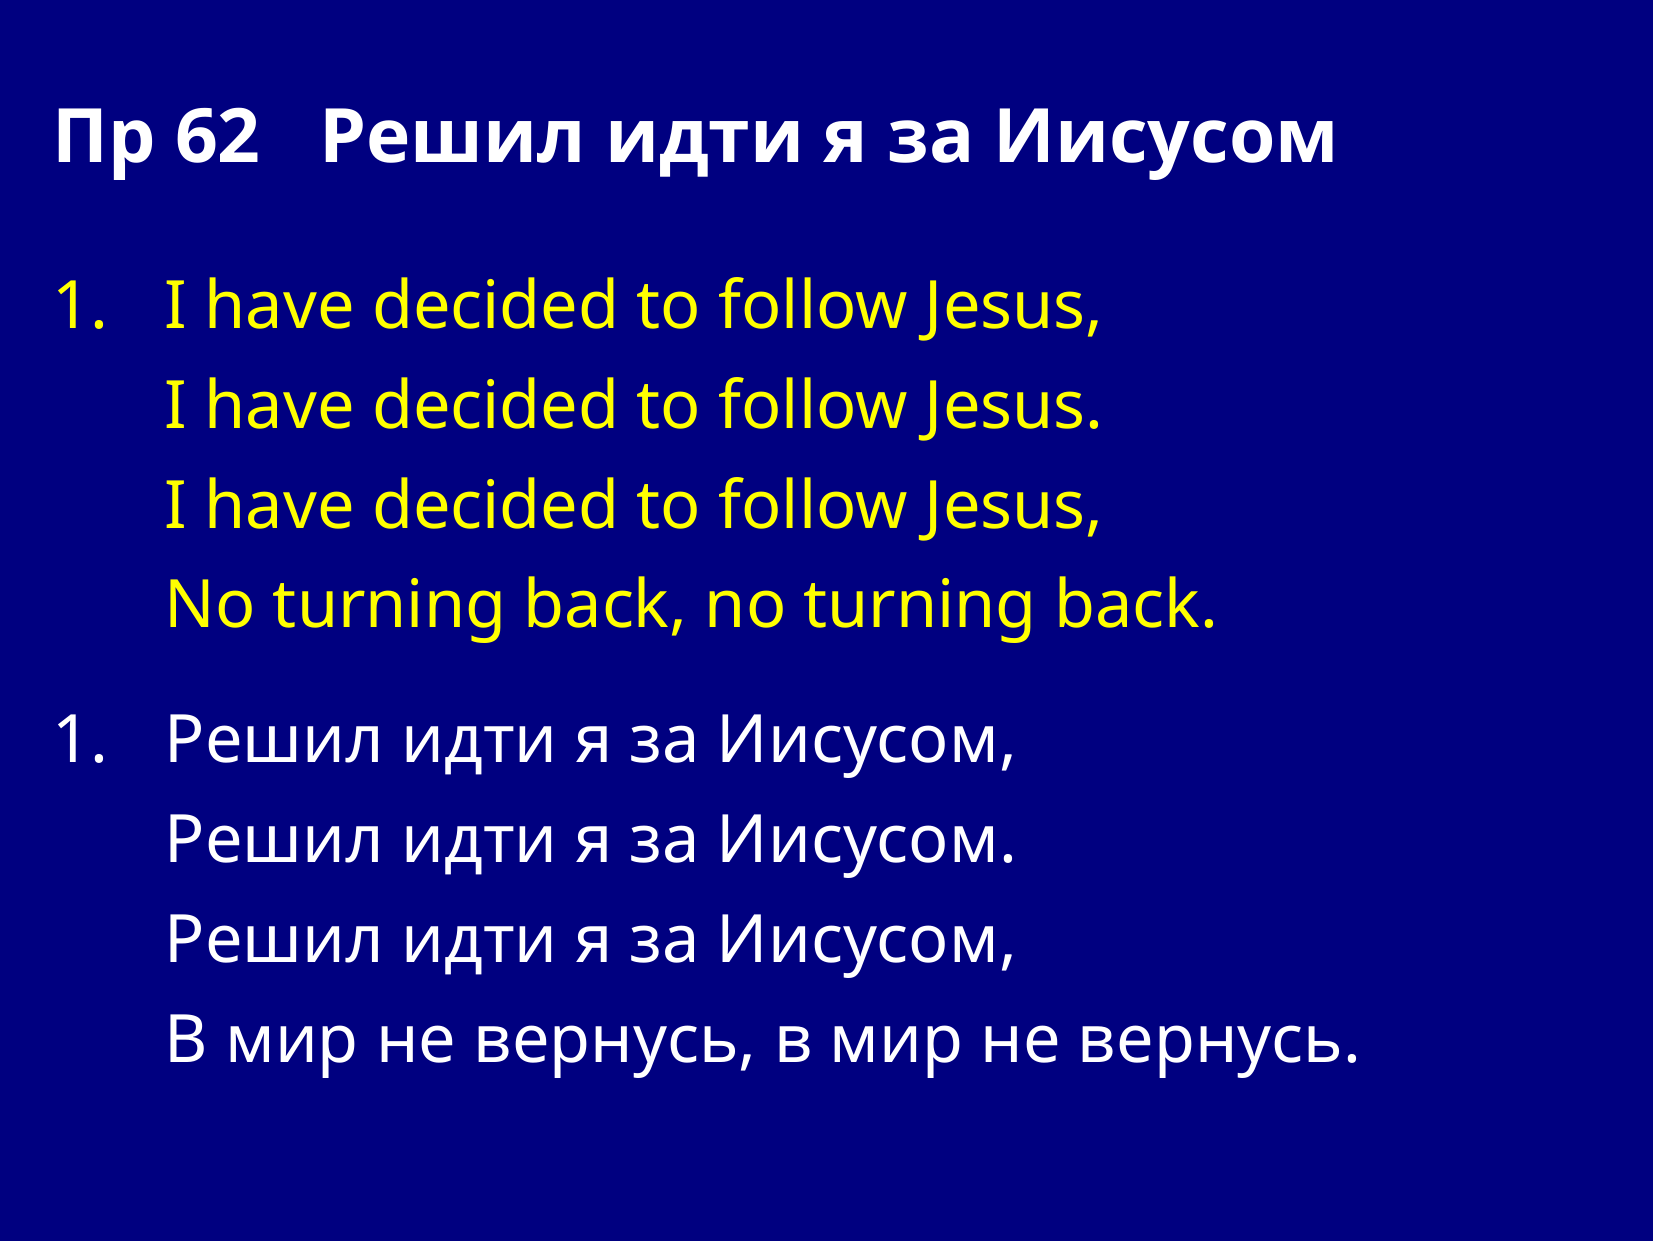

Пр 62 Решил идти я за Иисусом
1.	I have decided to follow Jesus,
	I have decided to follow Jesus.
	I have decided to follow Jesus,
	No turning back, no turning back.
1.	Решил идти я за Иисусом,
	Решил идти я за Иисусом.
	Решил идти я за Иисусом,
	В мир не вернусь, в мир не вернусь.